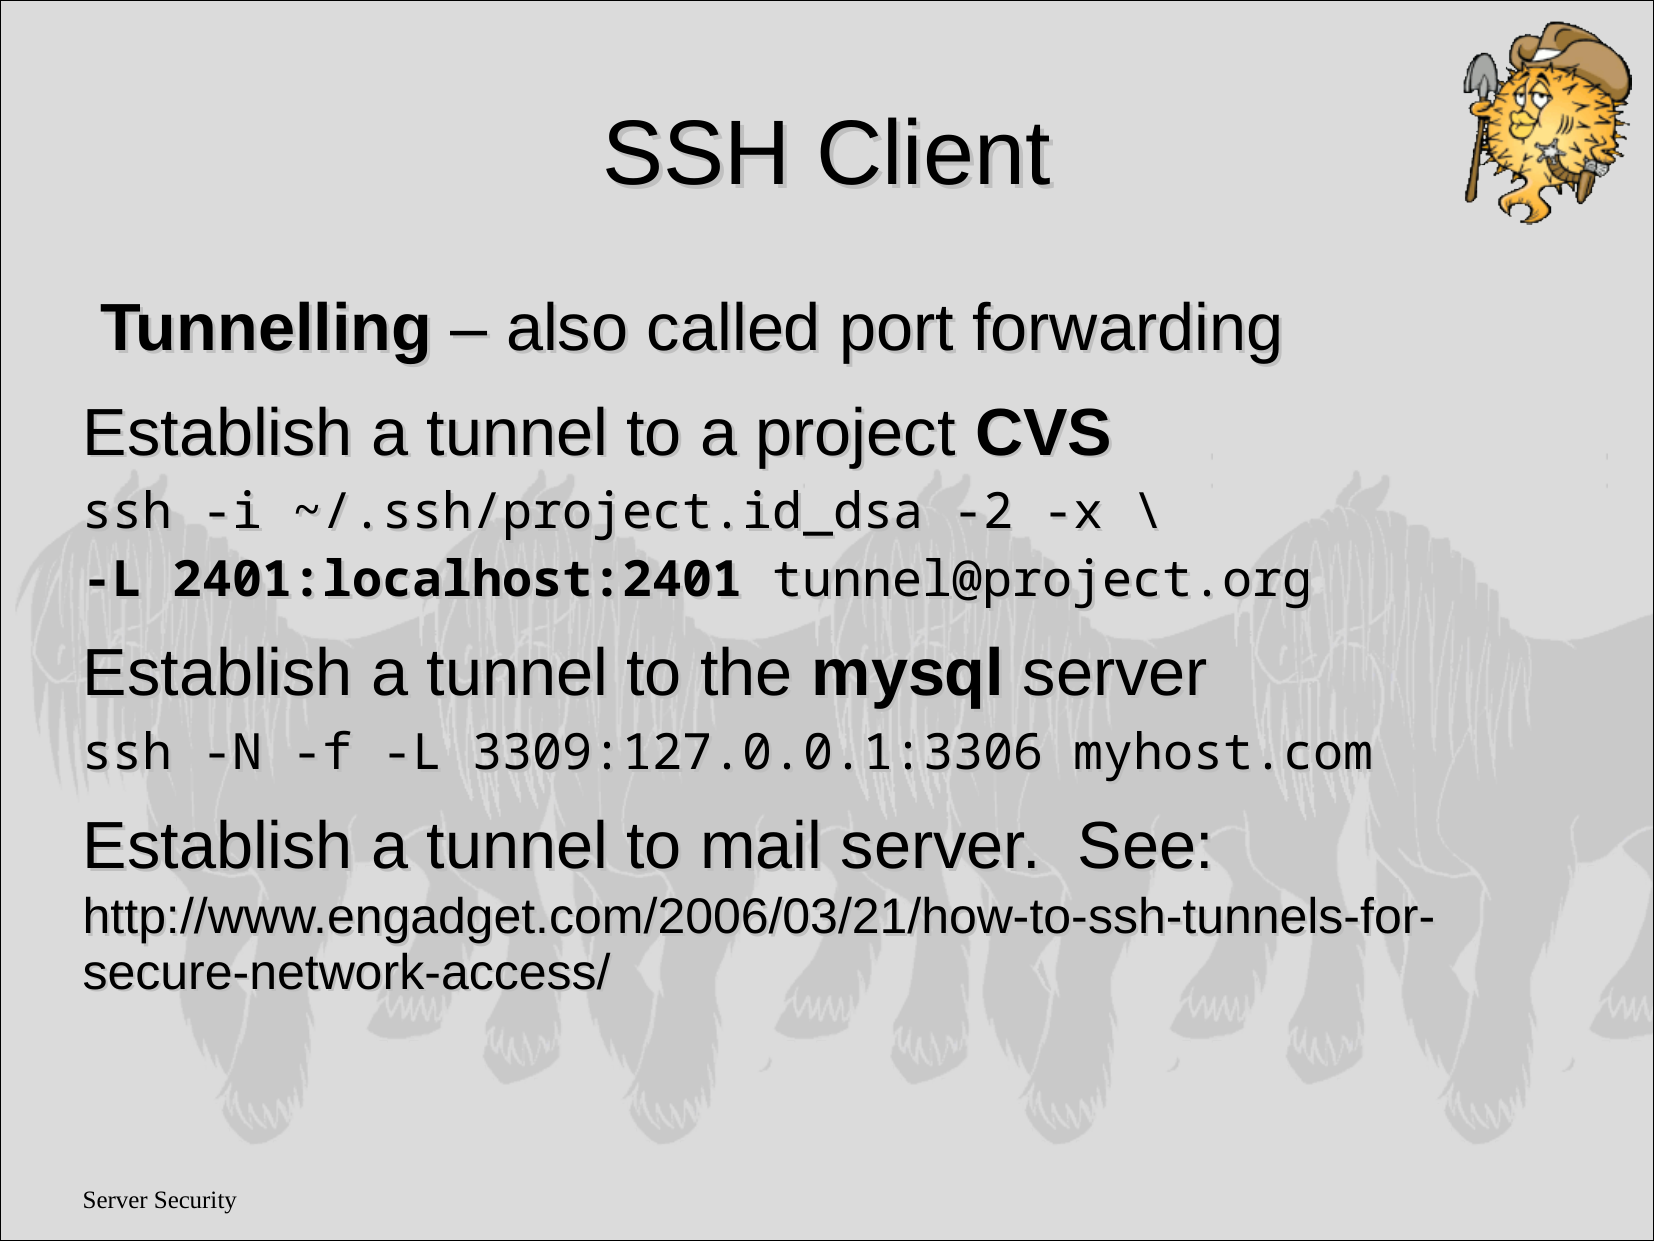

# SSH Client
Tunnelling – also called port forwarding
Establish a tunnel to a project CVS
ssh -i ~/.ssh/project.id_dsa -2 -x \
-L 2401:localhost:2401 tunnel@project.org
Establish a tunnel to the mysql server
ssh -N -f -L 3309:127.0.0.1:3306 myhost.com
Establish a tunnel to mail server. See:
http://www.engadget.com/2006/03/21/how-to-ssh-tunnels-for-secure-network-access/